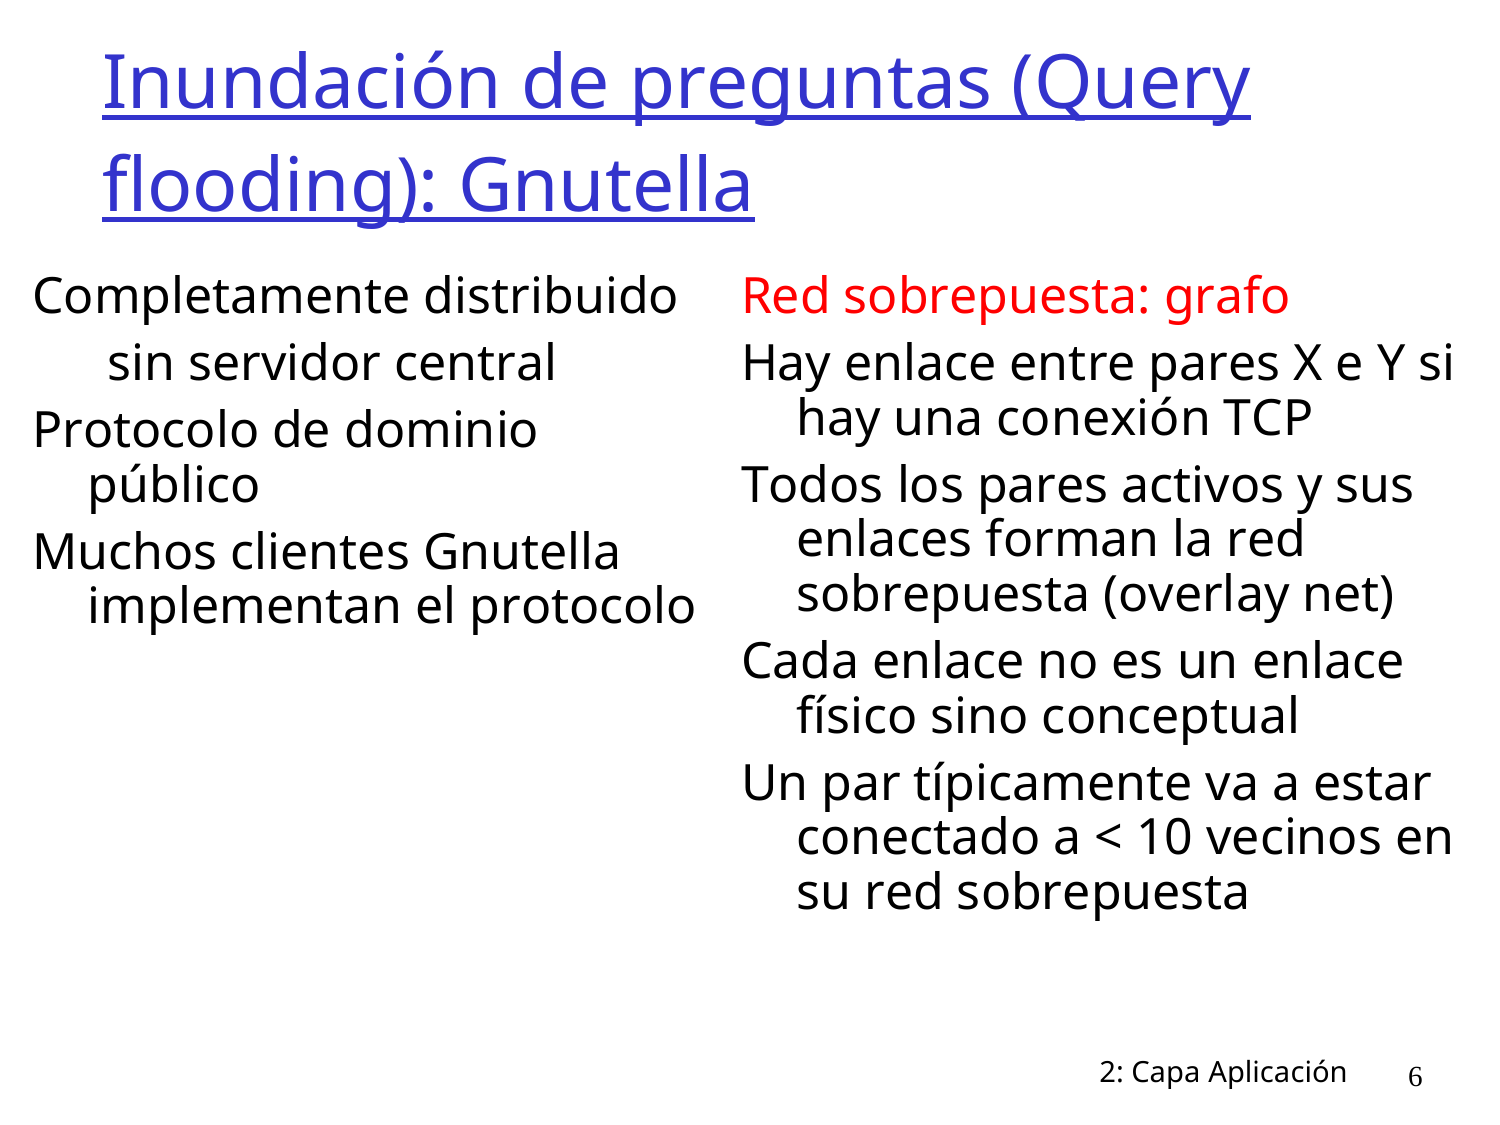

# Inundación de preguntas (Query flooding): Gnutella
Completamente distribuido
sin servidor central
Protocolo de dominio público
Muchos clientes Gnutella implementan el protocolo
Red sobrepuesta: grafo
Hay enlace entre pares X e Y si hay una conexión TCP
Todos los pares activos y sus enlaces forman la red sobrepuesta (overlay net)‏
Cada enlace no es un enlace físico sino conceptual
Un par típicamente va a estar conectado a < 10 vecinos en su red sobrepuesta